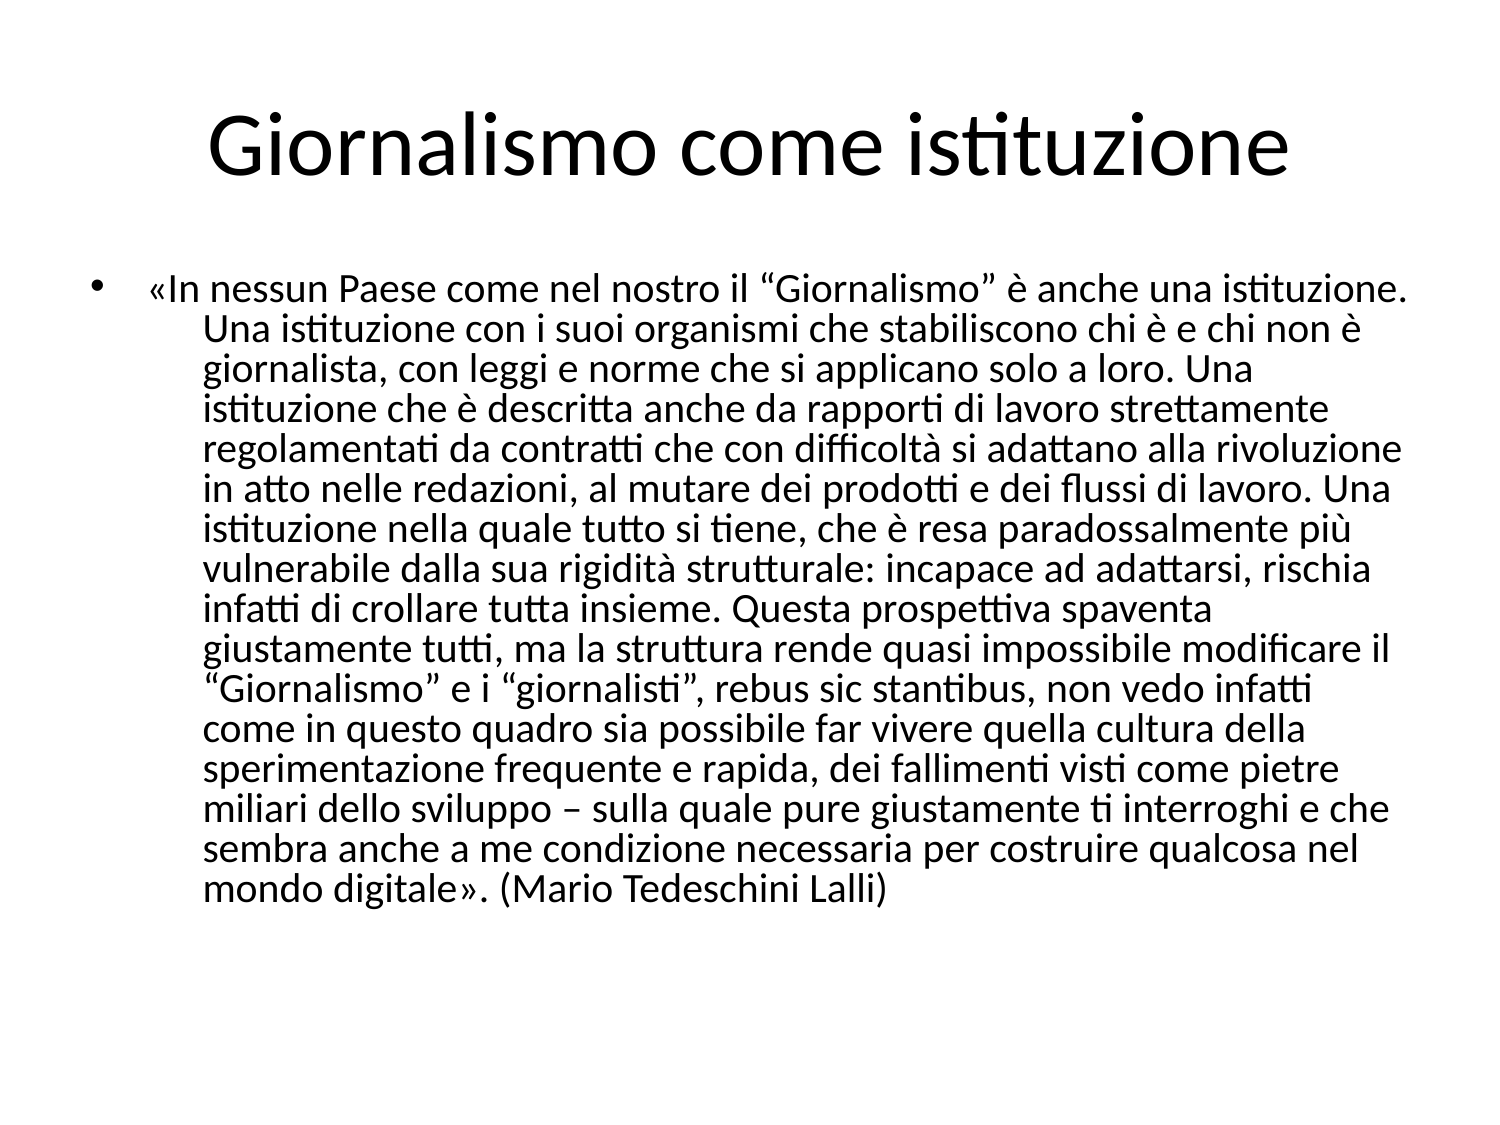

# Giornalismo come istituzione
«In nessun Paese come nel nostro il “Giornalismo” è anche una istituzione. Una istituzione con i suoi organismi che stabiliscono chi è e chi non è giornalista, con leggi e norme che si applicano solo a loro. Una istituzione che è descritta anche da rapporti di lavoro strettamente regolamentati da contratti che con difficoltà si adattano alla rivoluzione in atto nelle redazioni, al mutare dei prodotti e dei flussi di lavoro. Una istituzione nella quale tutto si tiene, che è resa paradossalmente più vulnerabile dalla sua rigidità strutturale: incapace ad adattarsi, rischia infatti di crollare tutta insieme. Questa prospettiva spaventa giustamente tutti, ma la struttura rende quasi impossibile modificare il “Giornalismo” e i “giornalisti”, rebus sic stantibus, non vedo infatti come in questo quadro sia possibile far vivere quella cultura della sperimentazione frequente e rapida, dei fallimenti visti come pietre miliari dello sviluppo – sulla quale pure giustamente ti interroghi e che sembra anche a me condizione necessaria per costruire qualcosa nel mondo digitale». (Mario Tedeschini Lalli)